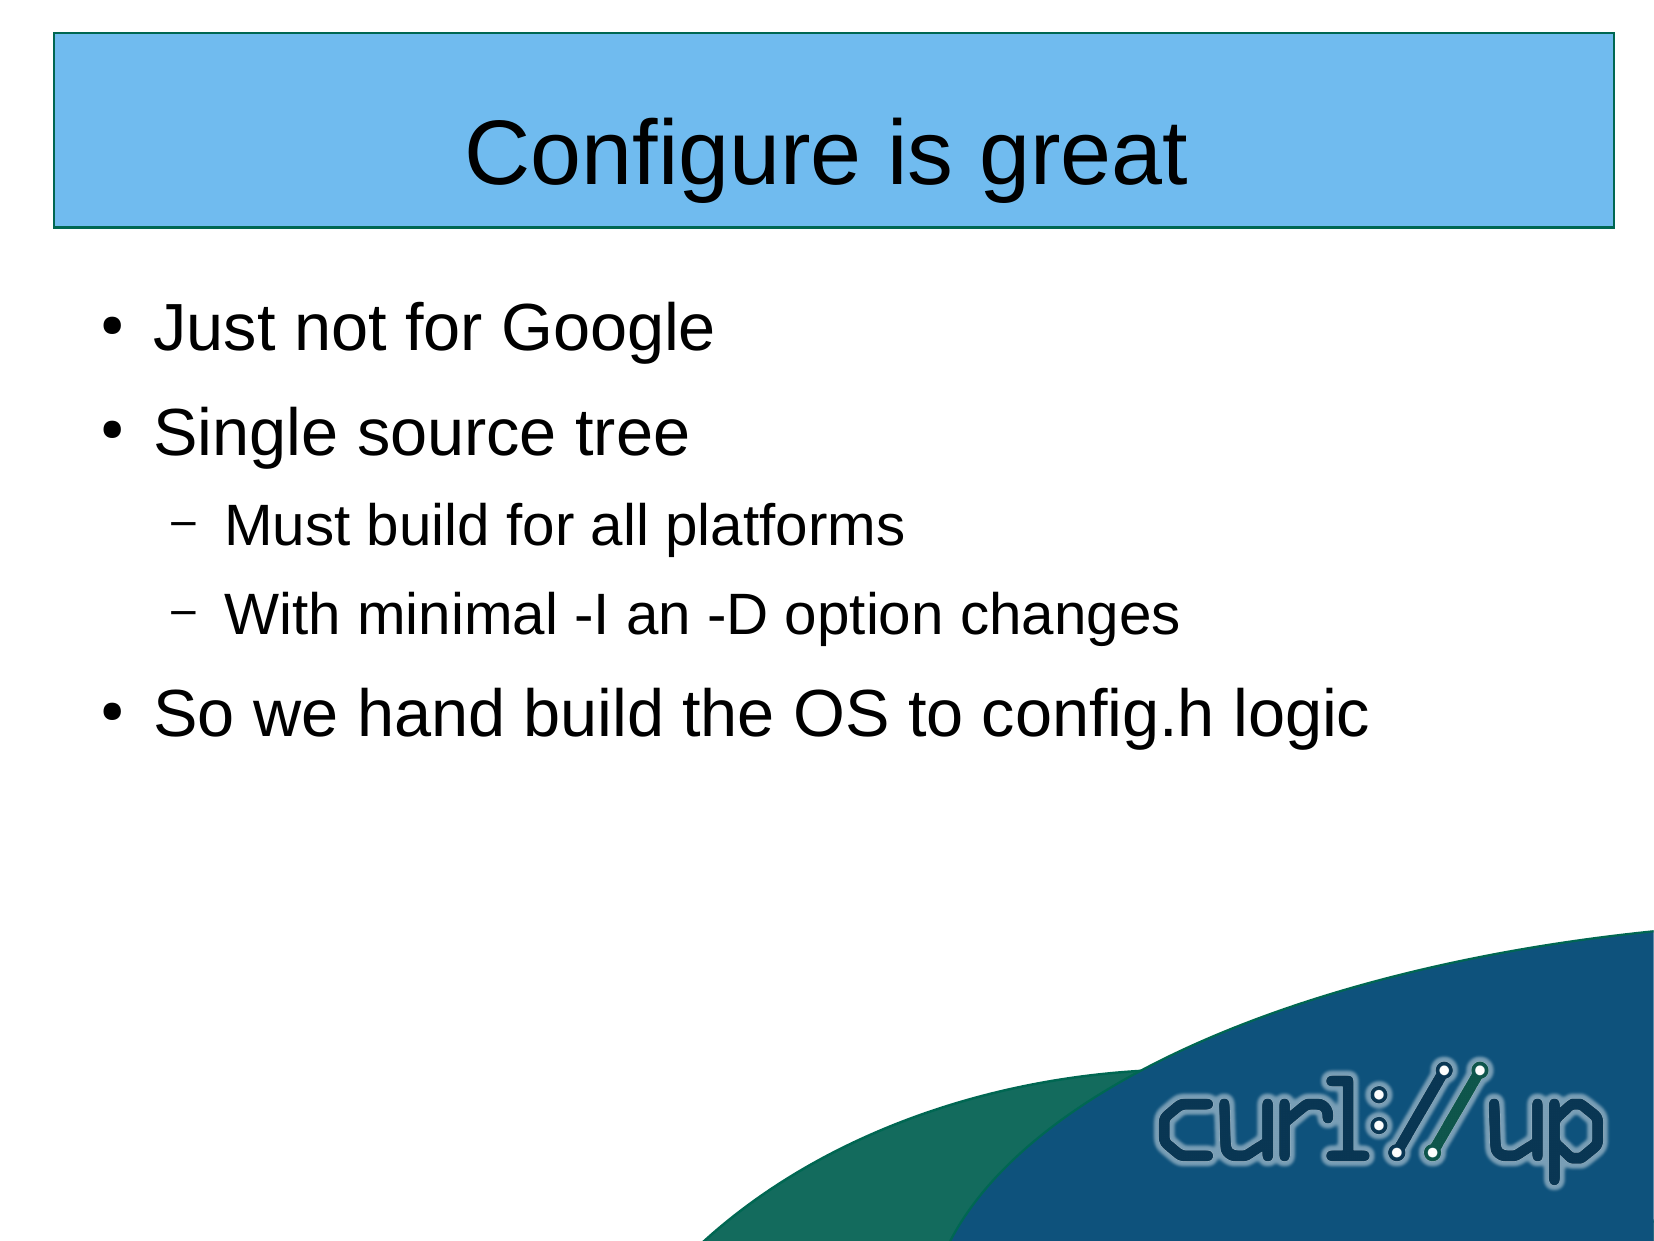

# Configure is great
Just not for Google
Single source tree
Must build for all platforms
With minimal -I an -D option changes
So we hand build the OS to config.h logic